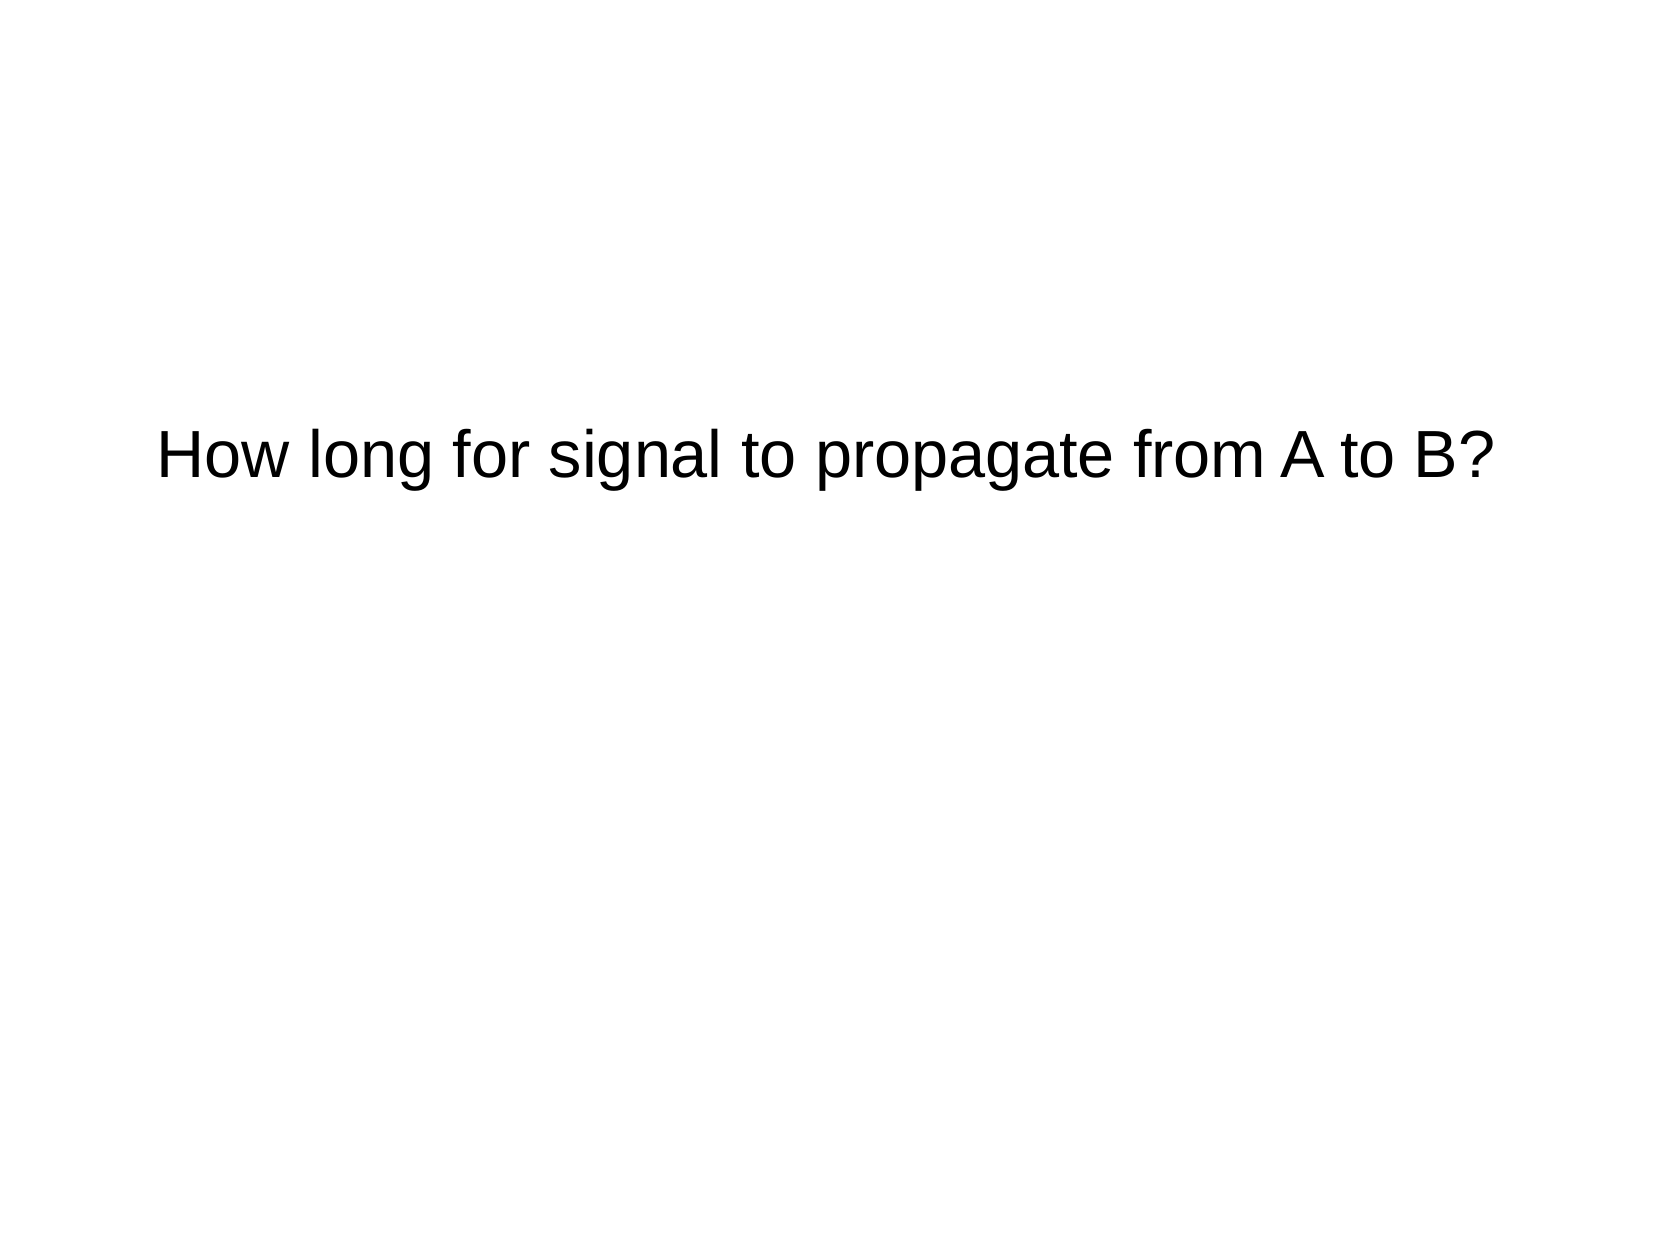

# How long for signal to propagate from A to B?